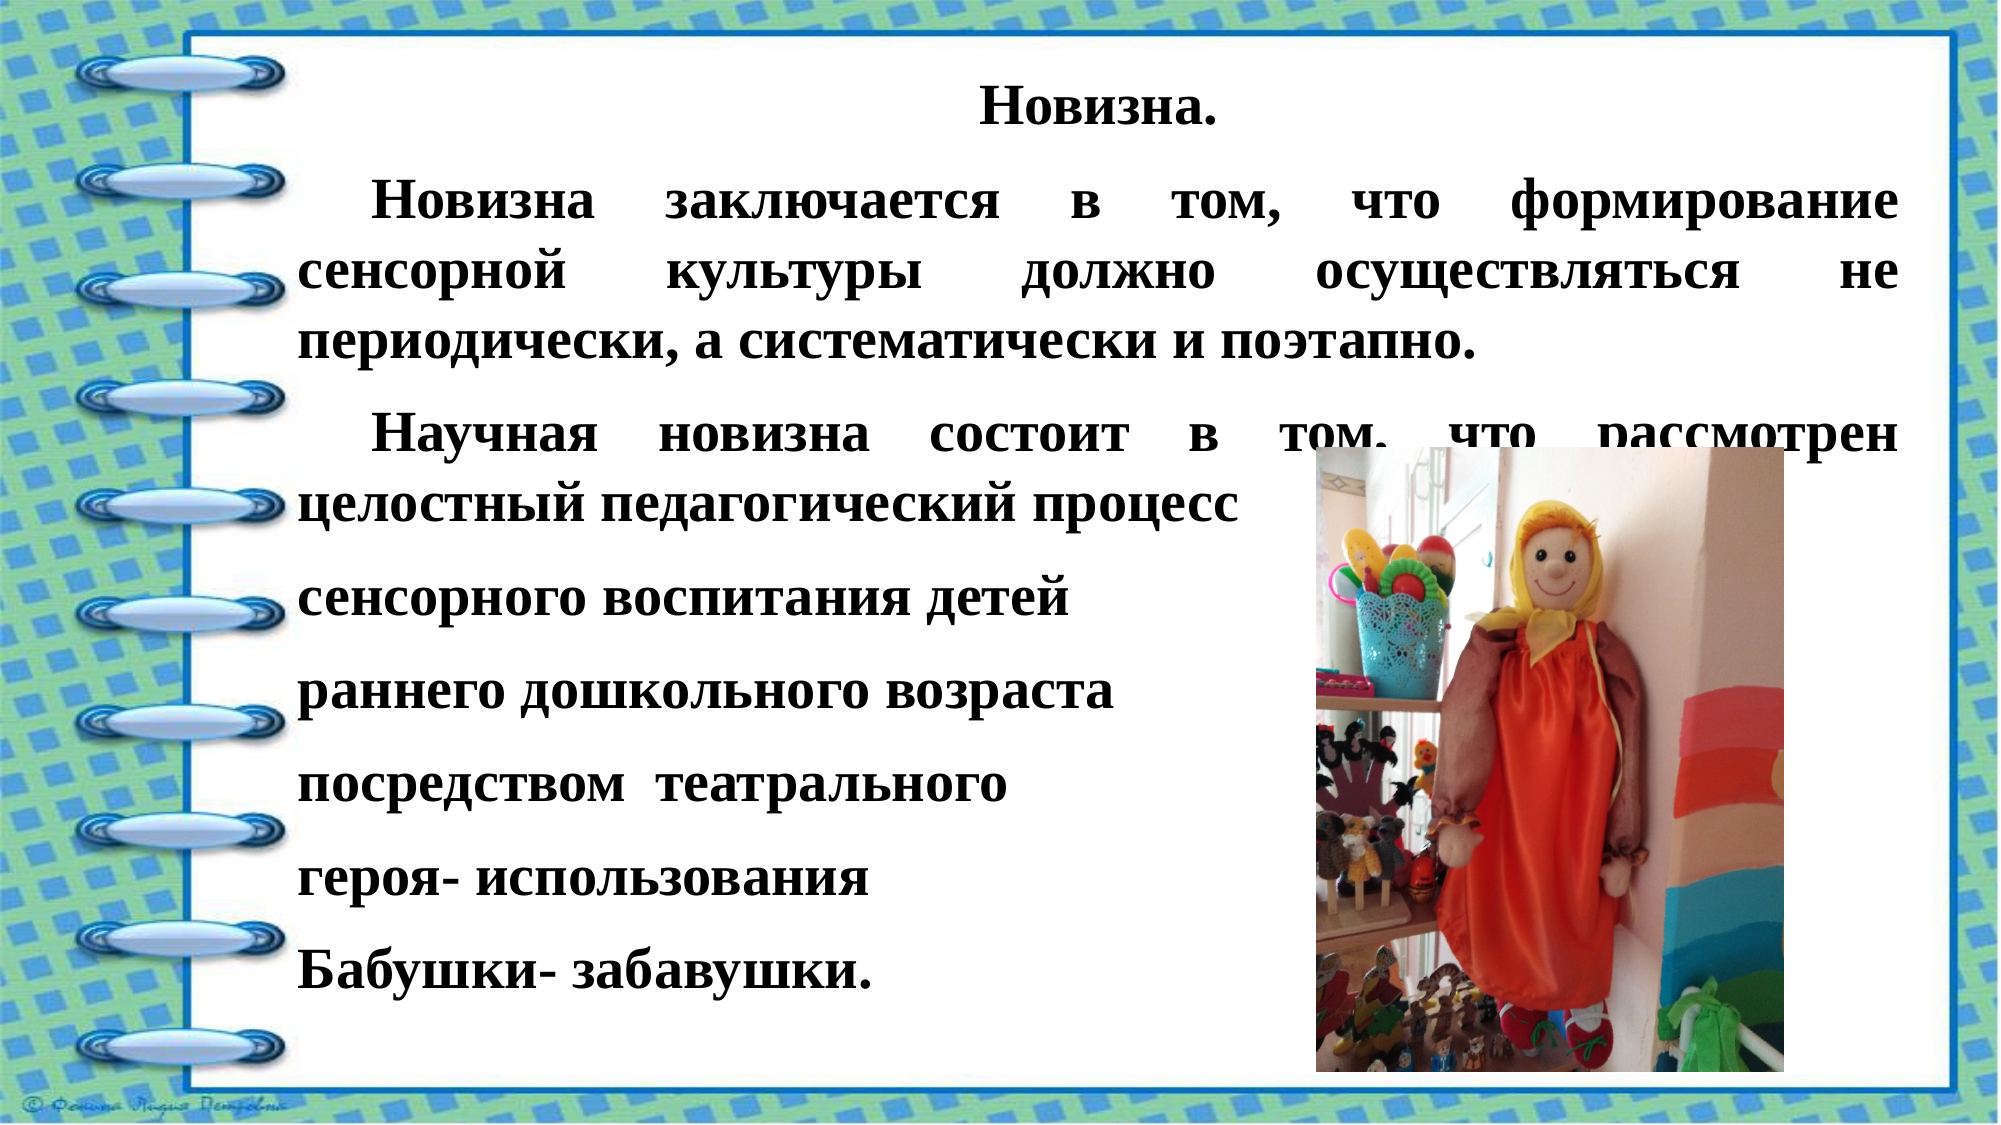

Новизна.
	Новизна заключается в том, что формирование сенсорной культуры должно осуществляться не периодически, а систематически и поэтапно.
	Научная новизна состоит в том, что рассмотрен целостный педагогический процесс
сенсорного воспитания детей
раннего дошкольного возраста
посредством театрального
героя- использования
Бабушки- забавушки.